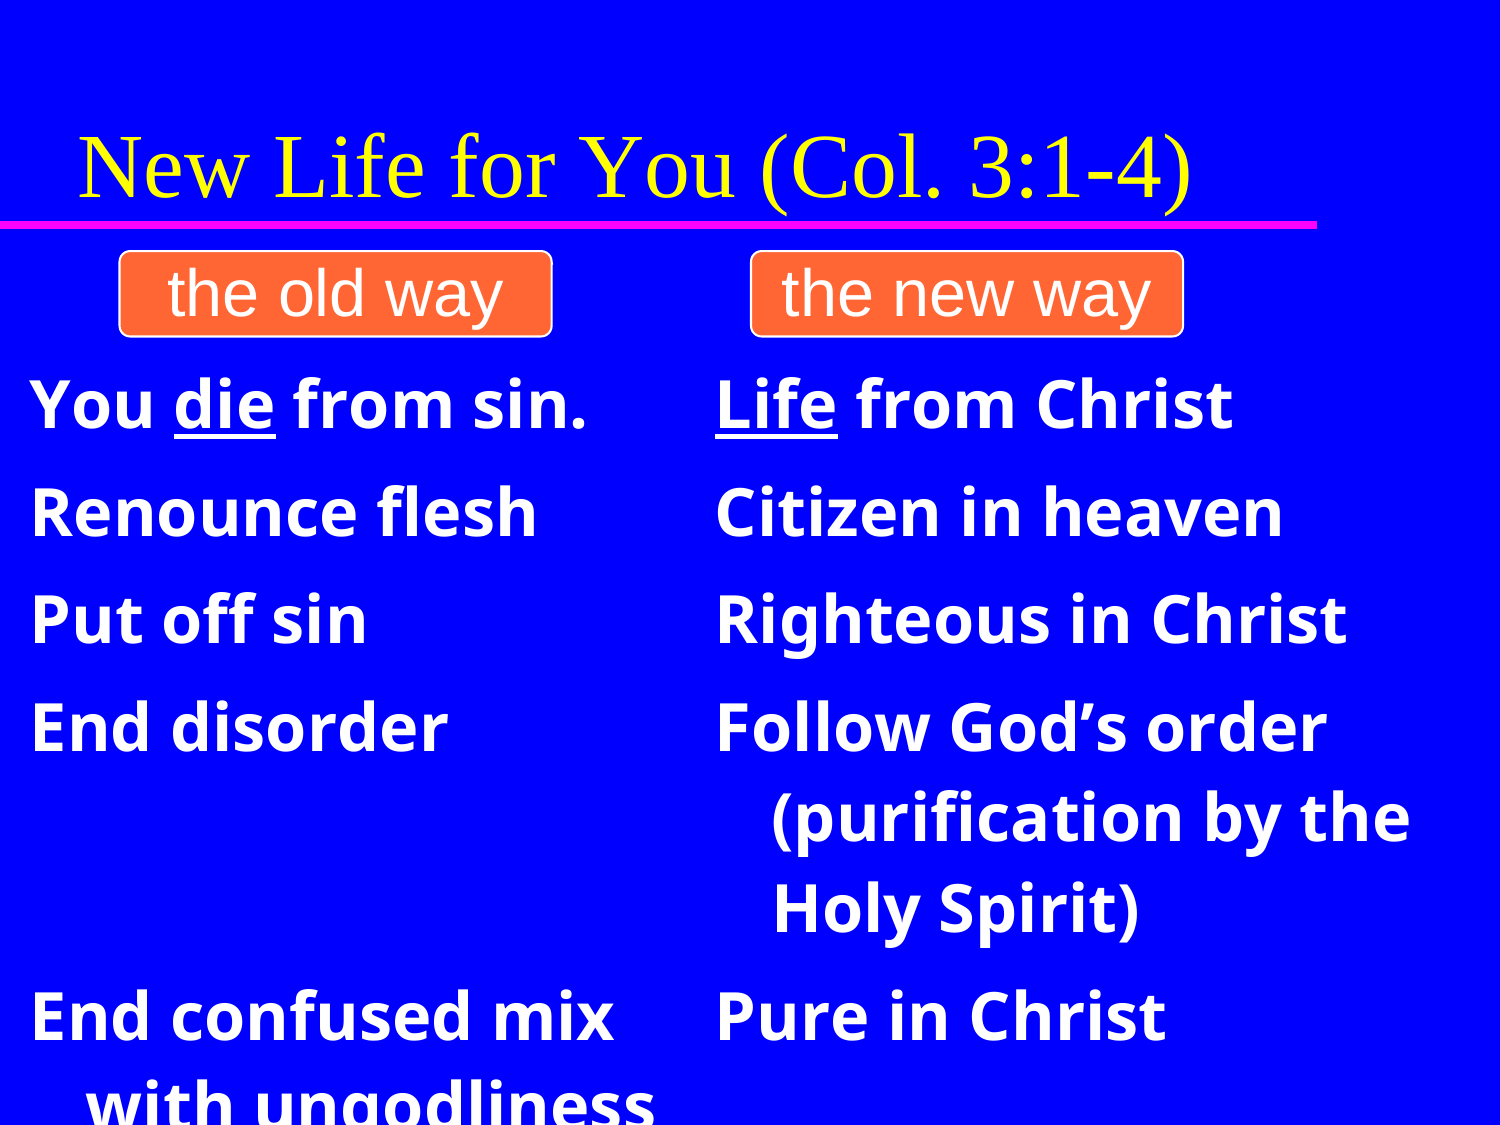

# New Life for You (Col. 3:1-4)
the old way
the new way
You die from sin.
Renounce flesh
Put off sin
End disorder
End confused mix with ungodliness
Life from Christ
Citizen in heaven
Righteous in Christ
Follow God’s order (purification by the Holy Spirit)
Pure in Christ